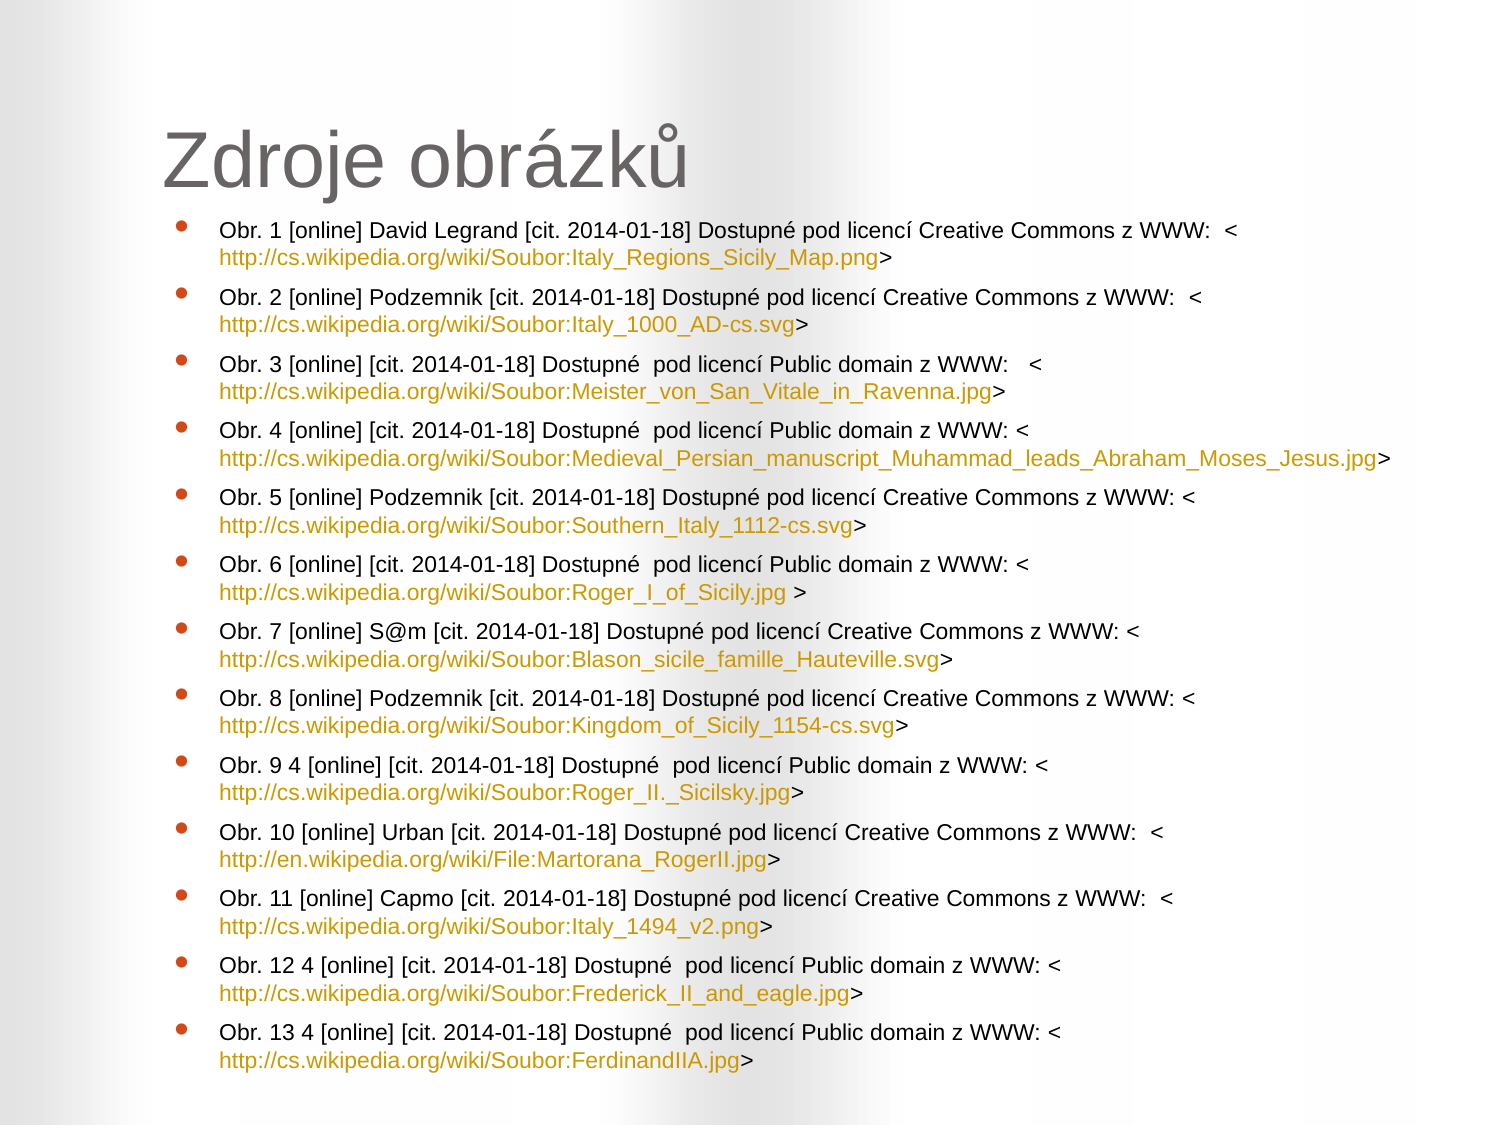

# Zdroje obrázků
Obr. 1 [online] David Legrand [cit. 2014-01-18] Dostupné pod licencí Creative Commons z WWW: <http://cs.wikipedia.org/wiki/Soubor:Italy_Regions_Sicily_Map.png>
Obr. 2 [online] Podzemnik [cit. 2014-01-18] Dostupné pod licencí Creative Commons z WWW: <http://cs.wikipedia.org/wiki/Soubor:Italy_1000_AD-cs.svg>
Obr. 3 [online] [cit. 2014-01-18] Dostupné pod licencí Public domain z WWW: <http://cs.wikipedia.org/wiki/Soubor:Meister_von_San_Vitale_in_Ravenna.jpg>
Obr. 4 [online] [cit. 2014-01-18] Dostupné pod licencí Public domain z WWW: <http://cs.wikipedia.org/wiki/Soubor:Medieval_Persian_manuscript_Muhammad_leads_Abraham_Moses_Jesus.jpg>
Obr. 5 [online] Podzemnik [cit. 2014-01-18] Dostupné pod licencí Creative Commons z WWW: <http://cs.wikipedia.org/wiki/Soubor:Southern_Italy_1112-cs.svg>
Obr. 6 [online] [cit. 2014-01-18] Dostupné pod licencí Public domain z WWW: <http://cs.wikipedia.org/wiki/Soubor:Roger_I_of_Sicily.jpg >
Obr. 7 [online] S@m [cit. 2014-01-18] Dostupné pod licencí Creative Commons z WWW: <http://cs.wikipedia.org/wiki/Soubor:Blason_sicile_famille_Hauteville.svg>
Obr. 8 [online] Podzemnik [cit. 2014-01-18] Dostupné pod licencí Creative Commons z WWW: <http://cs.wikipedia.org/wiki/Soubor:Kingdom_of_Sicily_1154-cs.svg>
Obr. 9 4 [online] [cit. 2014-01-18] Dostupné pod licencí Public domain z WWW: <http://cs.wikipedia.org/wiki/Soubor:Roger_II._Sicilsky.jpg>
Obr. 10 [online] Urban [cit. 2014-01-18] Dostupné pod licencí Creative Commons z WWW: <http://en.wikipedia.org/wiki/File:Martorana_RogerII.jpg>
Obr. 11 [online] Capmo [cit. 2014-01-18] Dostupné pod licencí Creative Commons z WWW: <http://cs.wikipedia.org/wiki/Soubor:Italy_1494_v2.png>
Obr. 12 4 [online] [cit. 2014-01-18] Dostupné pod licencí Public domain z WWW: <http://cs.wikipedia.org/wiki/Soubor:Frederick_II_and_eagle.jpg>
Obr. 13 4 [online] [cit. 2014-01-18] Dostupné pod licencí Public domain z WWW: <http://cs.wikipedia.org/wiki/Soubor:FerdinandIIA.jpg>